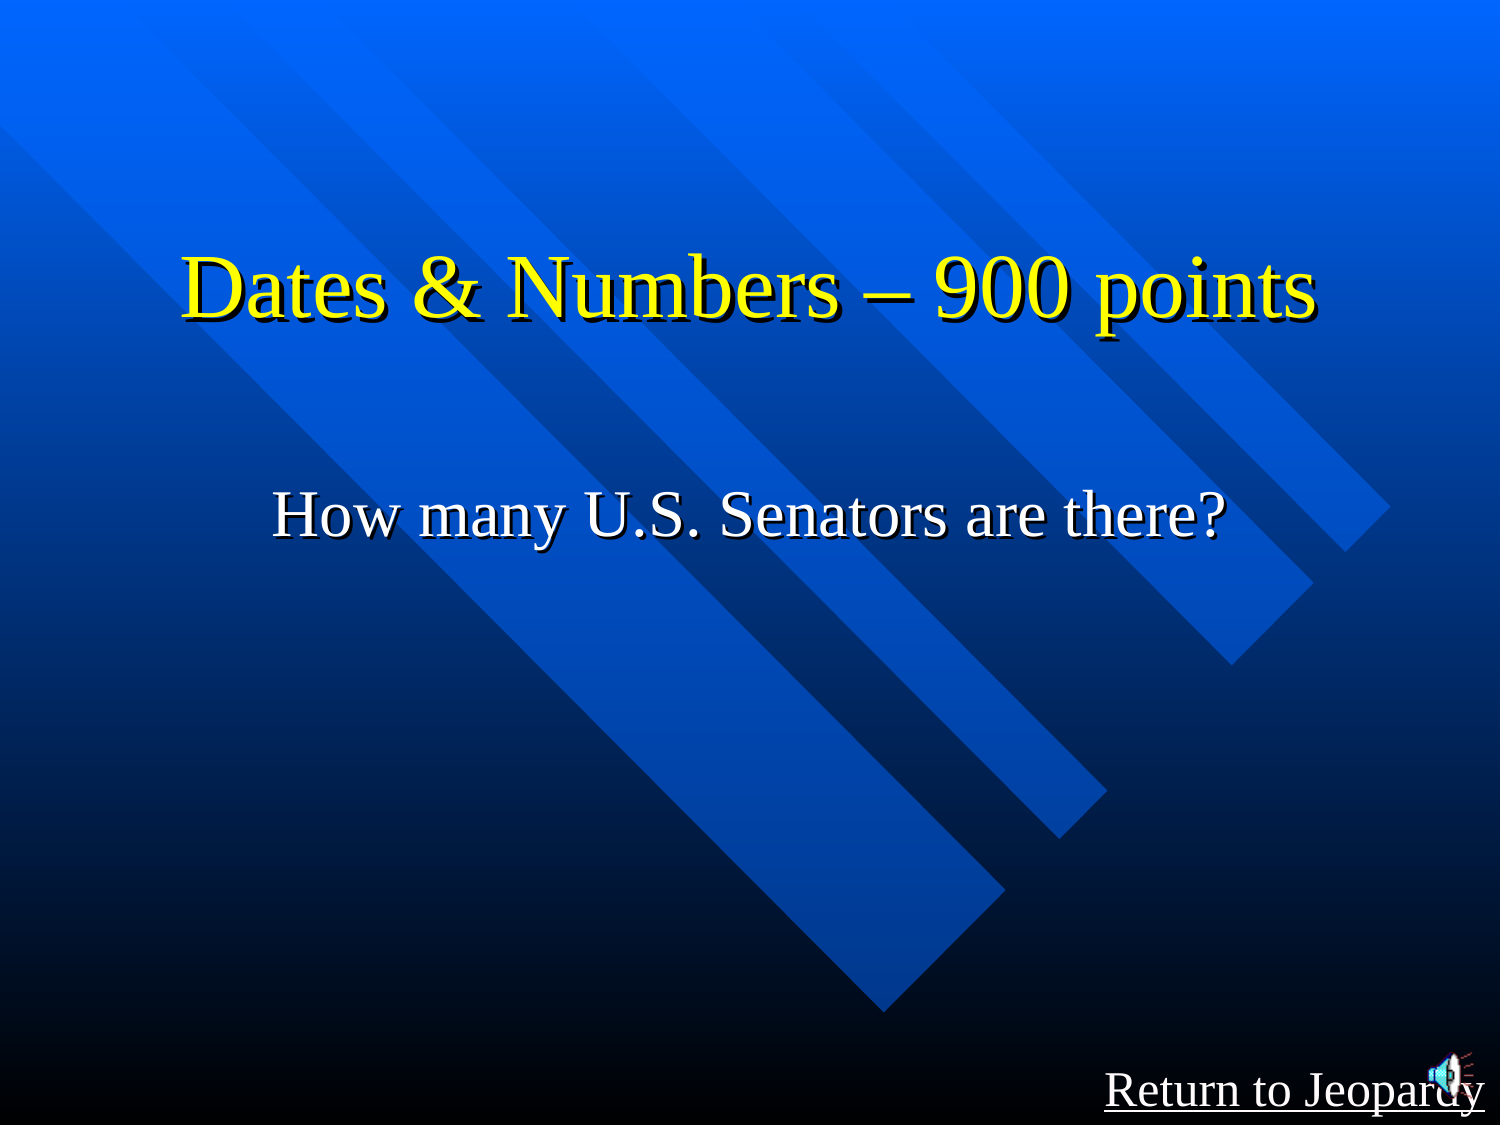

# Dates & Numbers – 900 points
How many U.S. Senators are there?
Return to Jeopardy